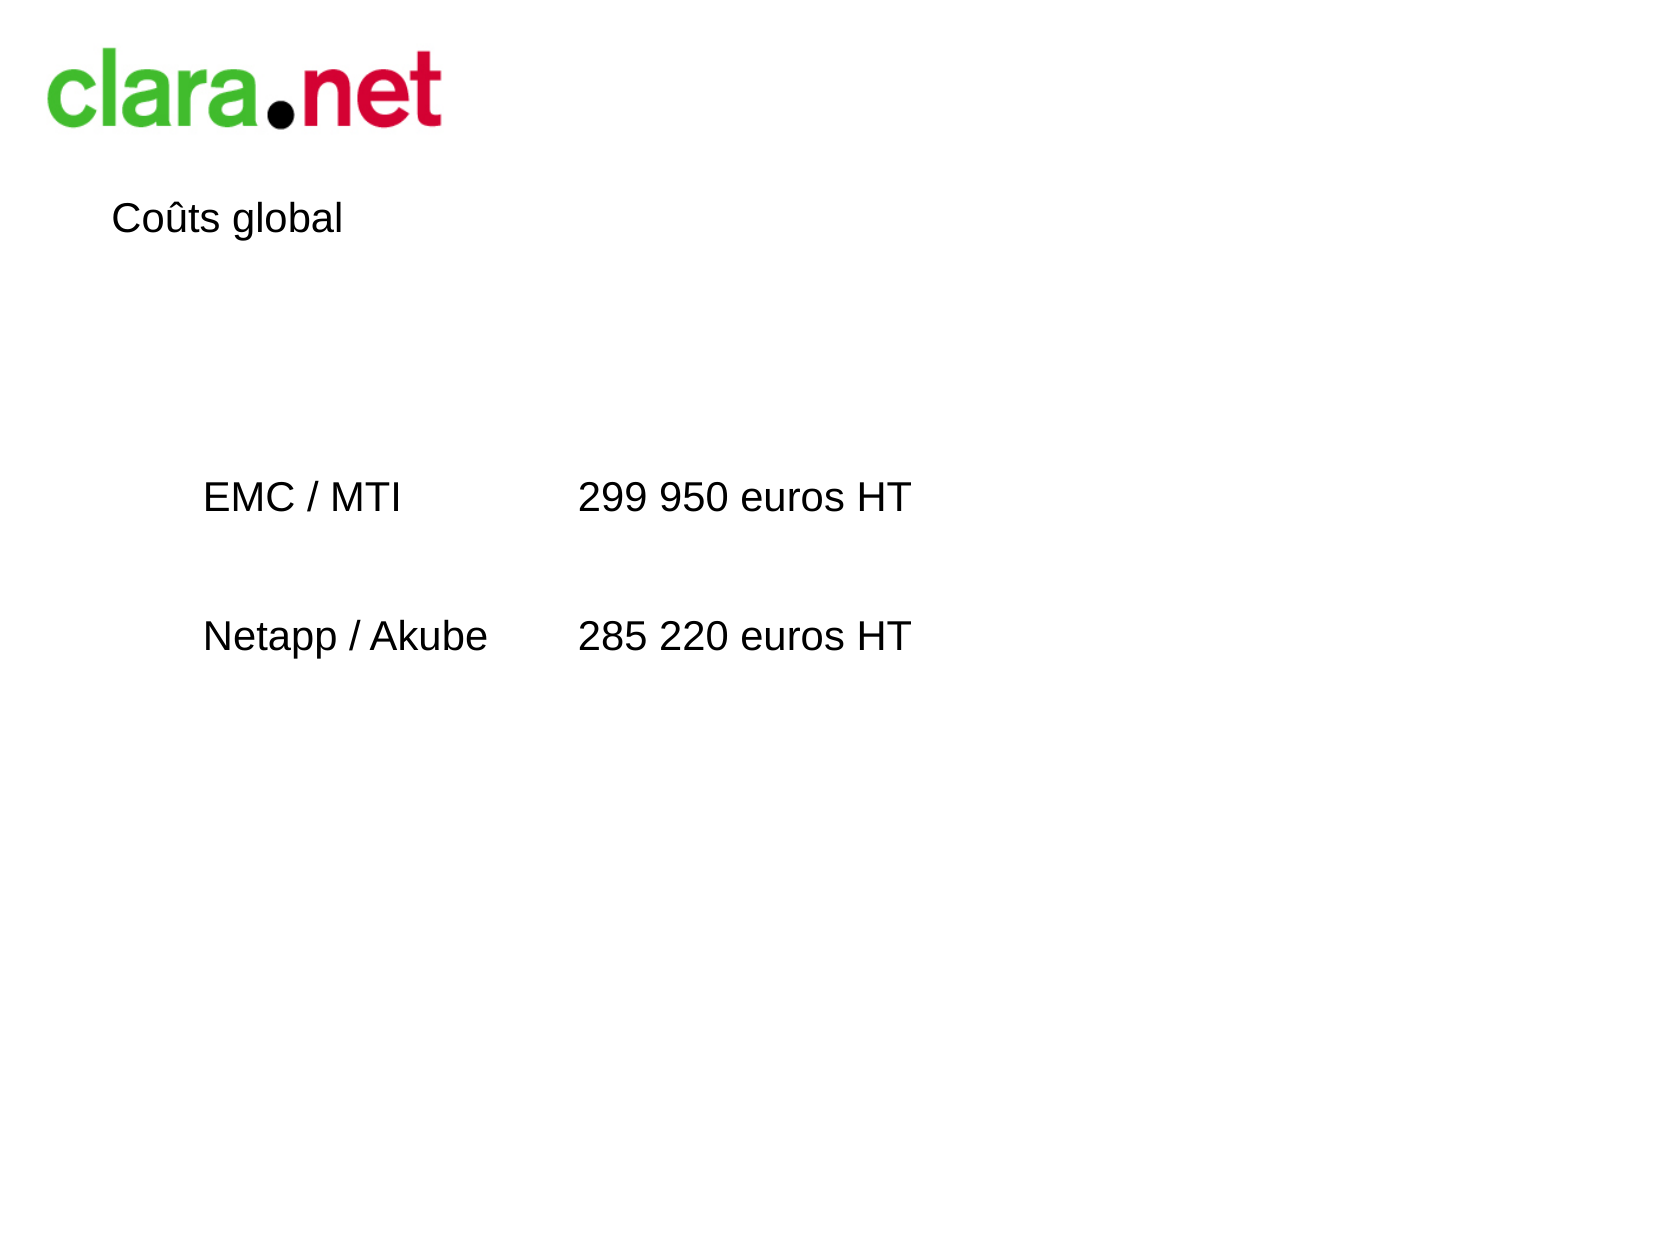

Coûts global
EMC / MTI 			299 950 euros HT
Netapp / Akube 		285 220 euros HT